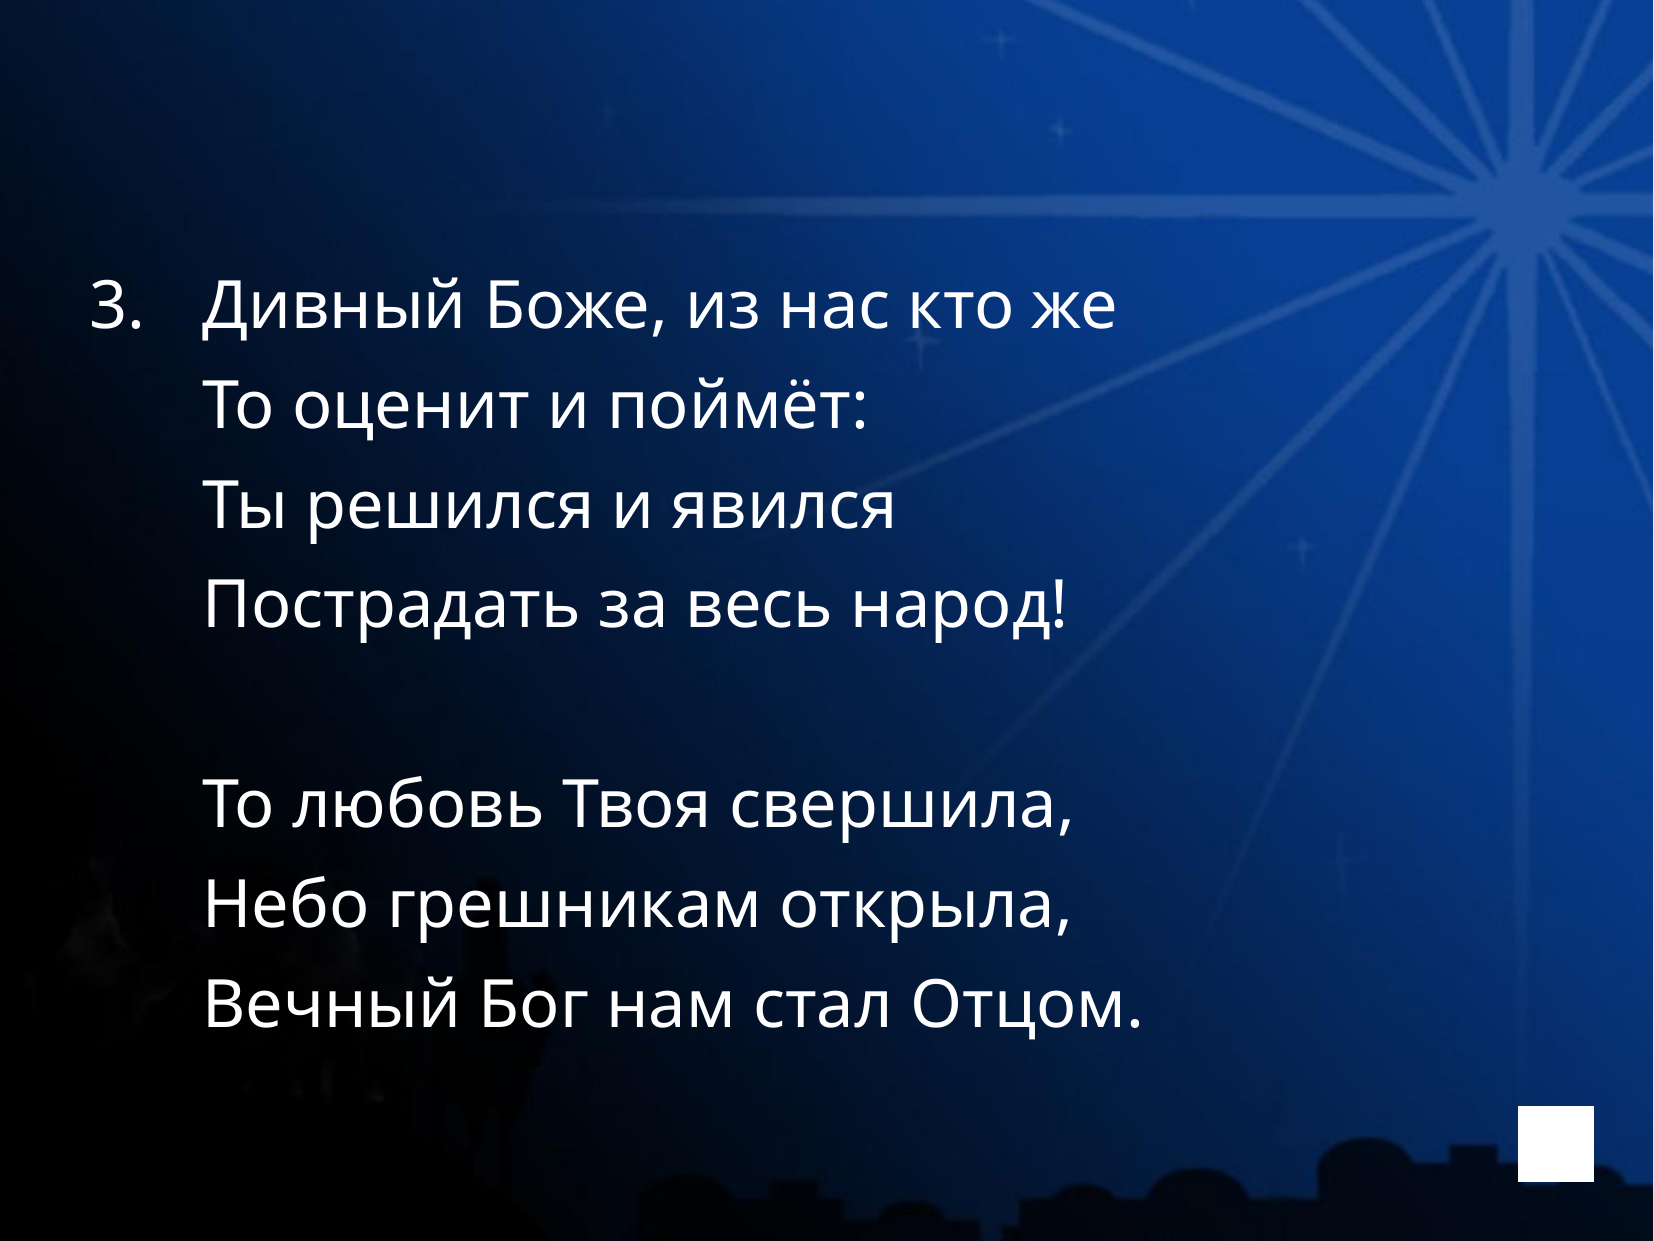

3.	Дивный Боже, из нас кто же
	То оценит и поймёт:
	Ты решился и явился
	Пострадать за весь народ!
	То любовь Твоя свершила,
	Небо грешникам открыла,
	Вечный Бог нам стал Отцом.